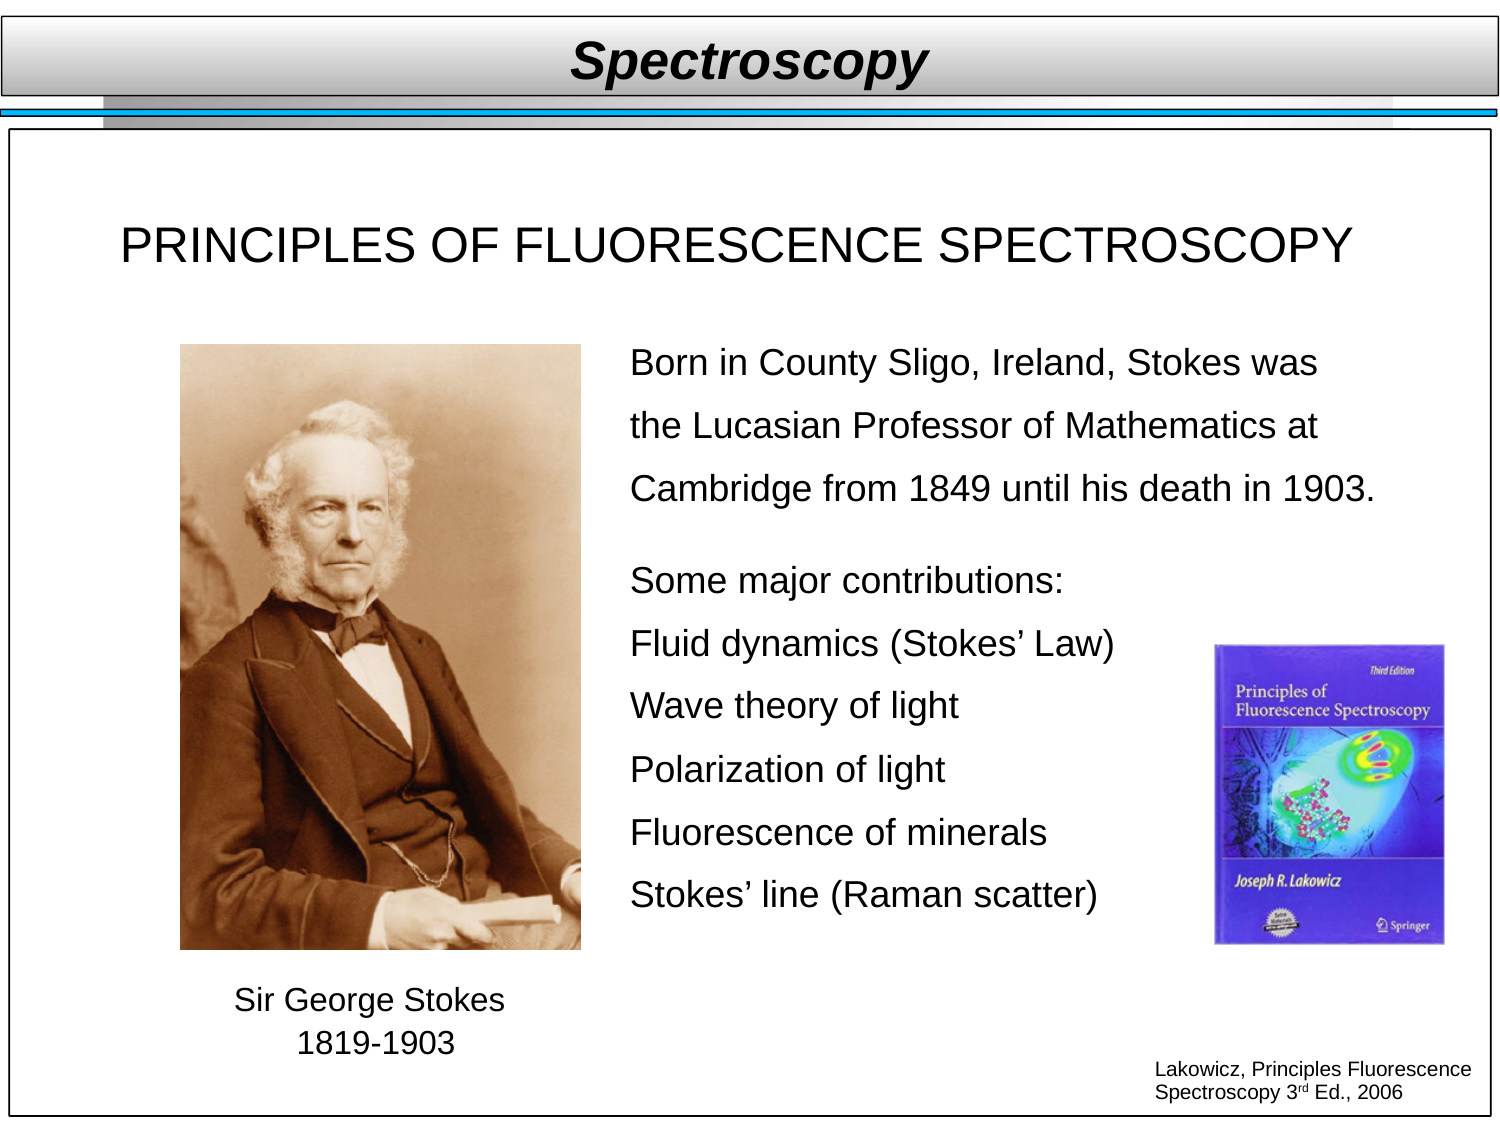

Spectroscopy
PRINCIPLES OF FLUORESCENCE SPECTROSCOPY
Born in County Sligo, Ireland, Stokes was the Lucasian Professor of Mathematics at Cambridge from 1849 until his death in 1903.
Some major contributions:
Fluid dynamics (Stokes’ Law)
Wave theory of light
Polarization of light
Fluorescence of minerals
Stokes’ line (Raman scatter)
Sir George Stokes
1819-1903
Lakowicz, Principles Fluorescence Spectroscopy 3rd Ed., 2006